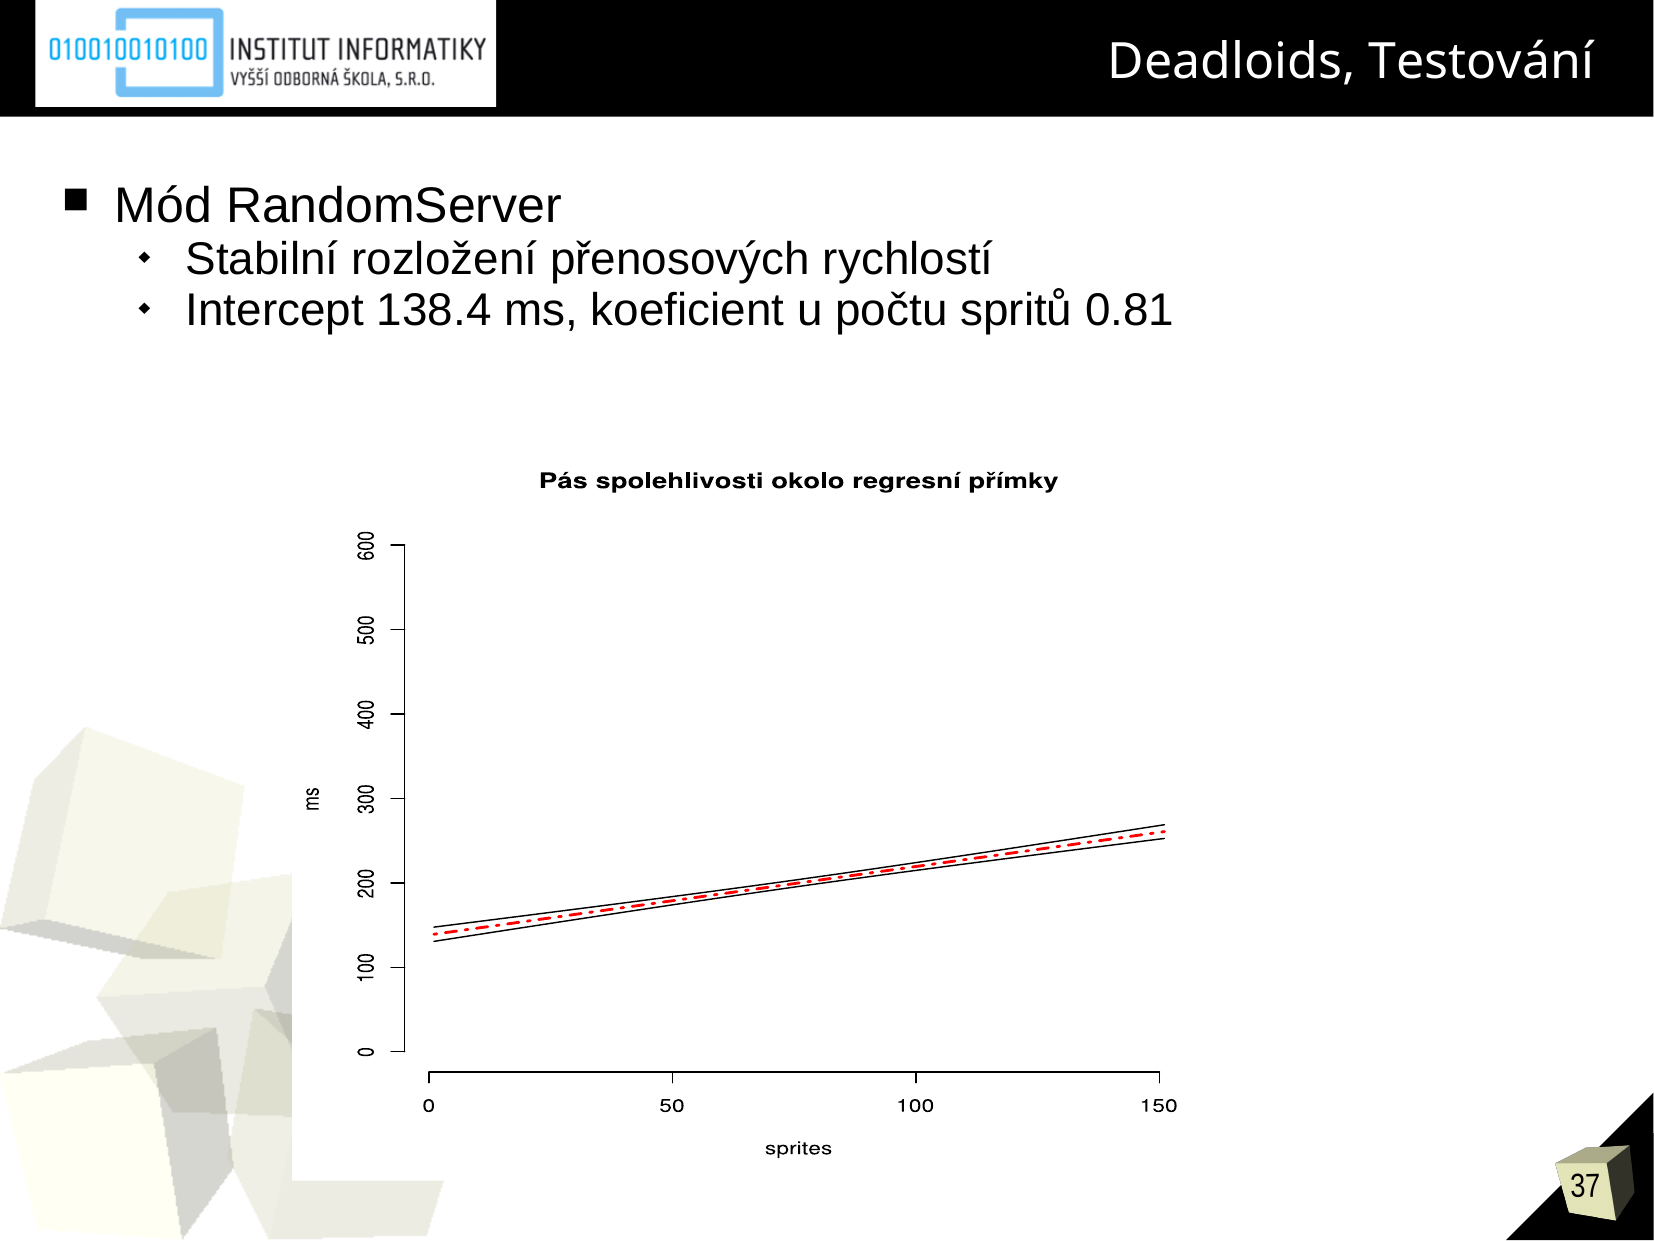

# Deadloids, Testování
Mód RandomServer
Stabilní rozložení přenosových rychlostí
Intercept 138.4 ms, koeficient u počtu spritů 0.81